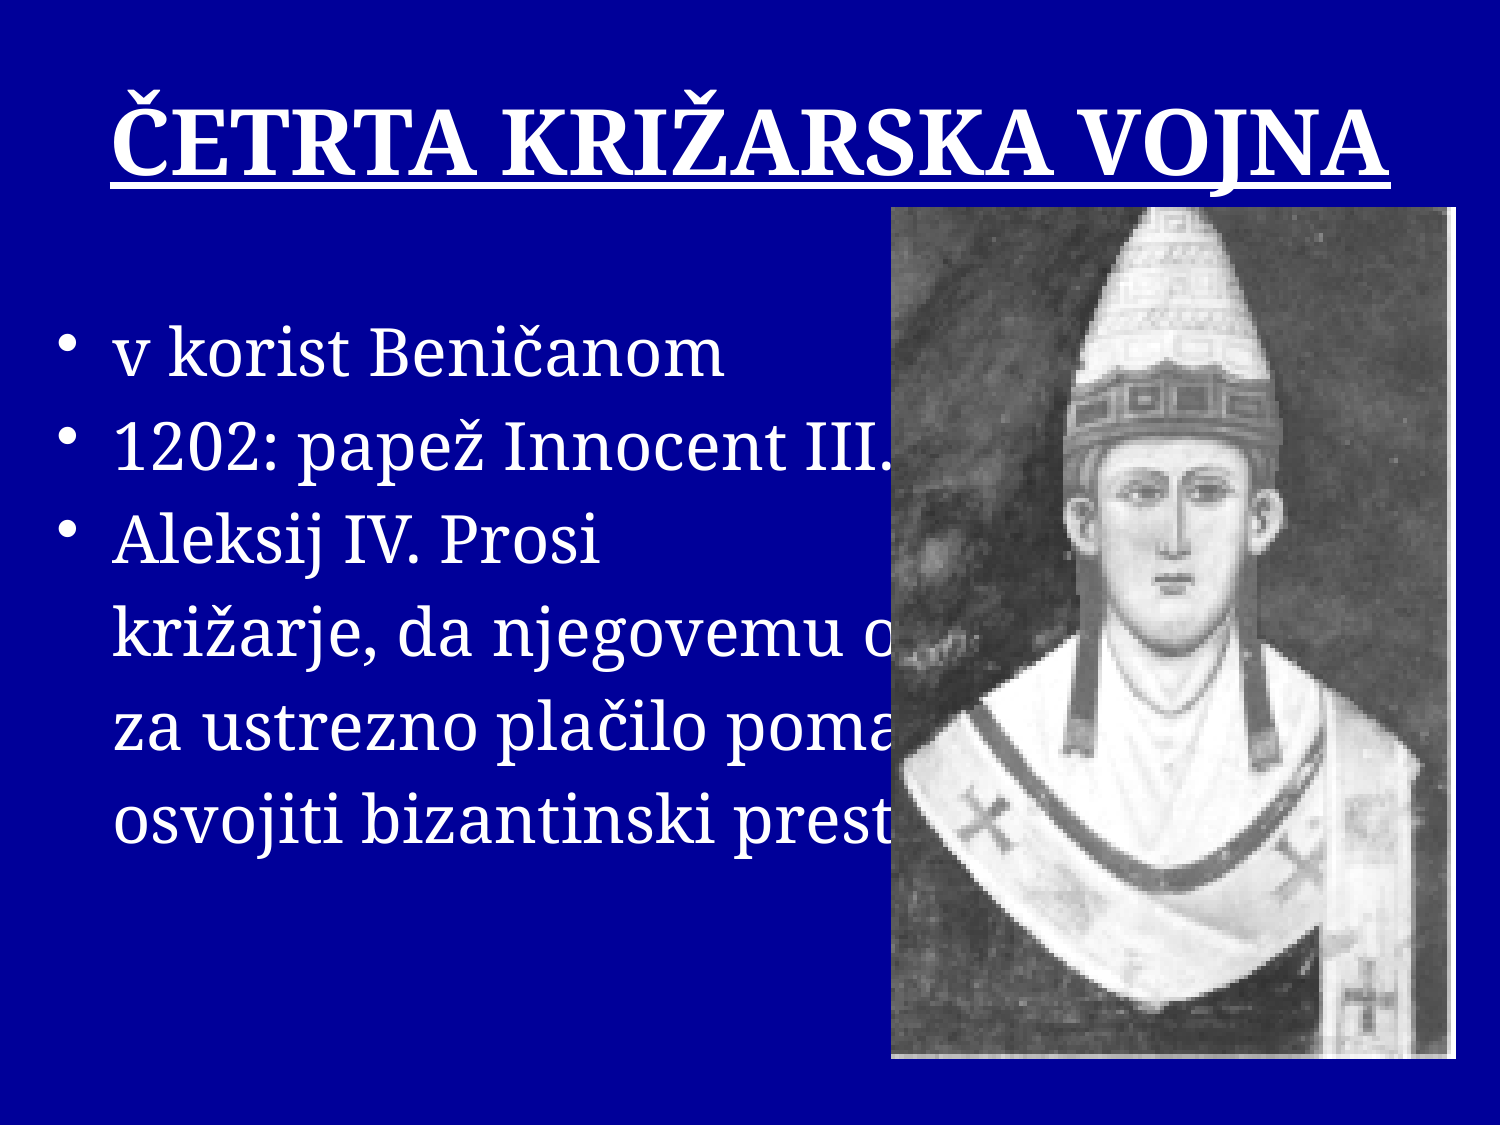

# ČETRTA KRIŽARSKA VOJNA
v korist Beničanom
1202: papež Innocent III.
Aleksij IV. Prosi
	križarje, da njegovemu očetu
	za ustrezno plačilo pomagajo
	osvojiti bizantinski prestol